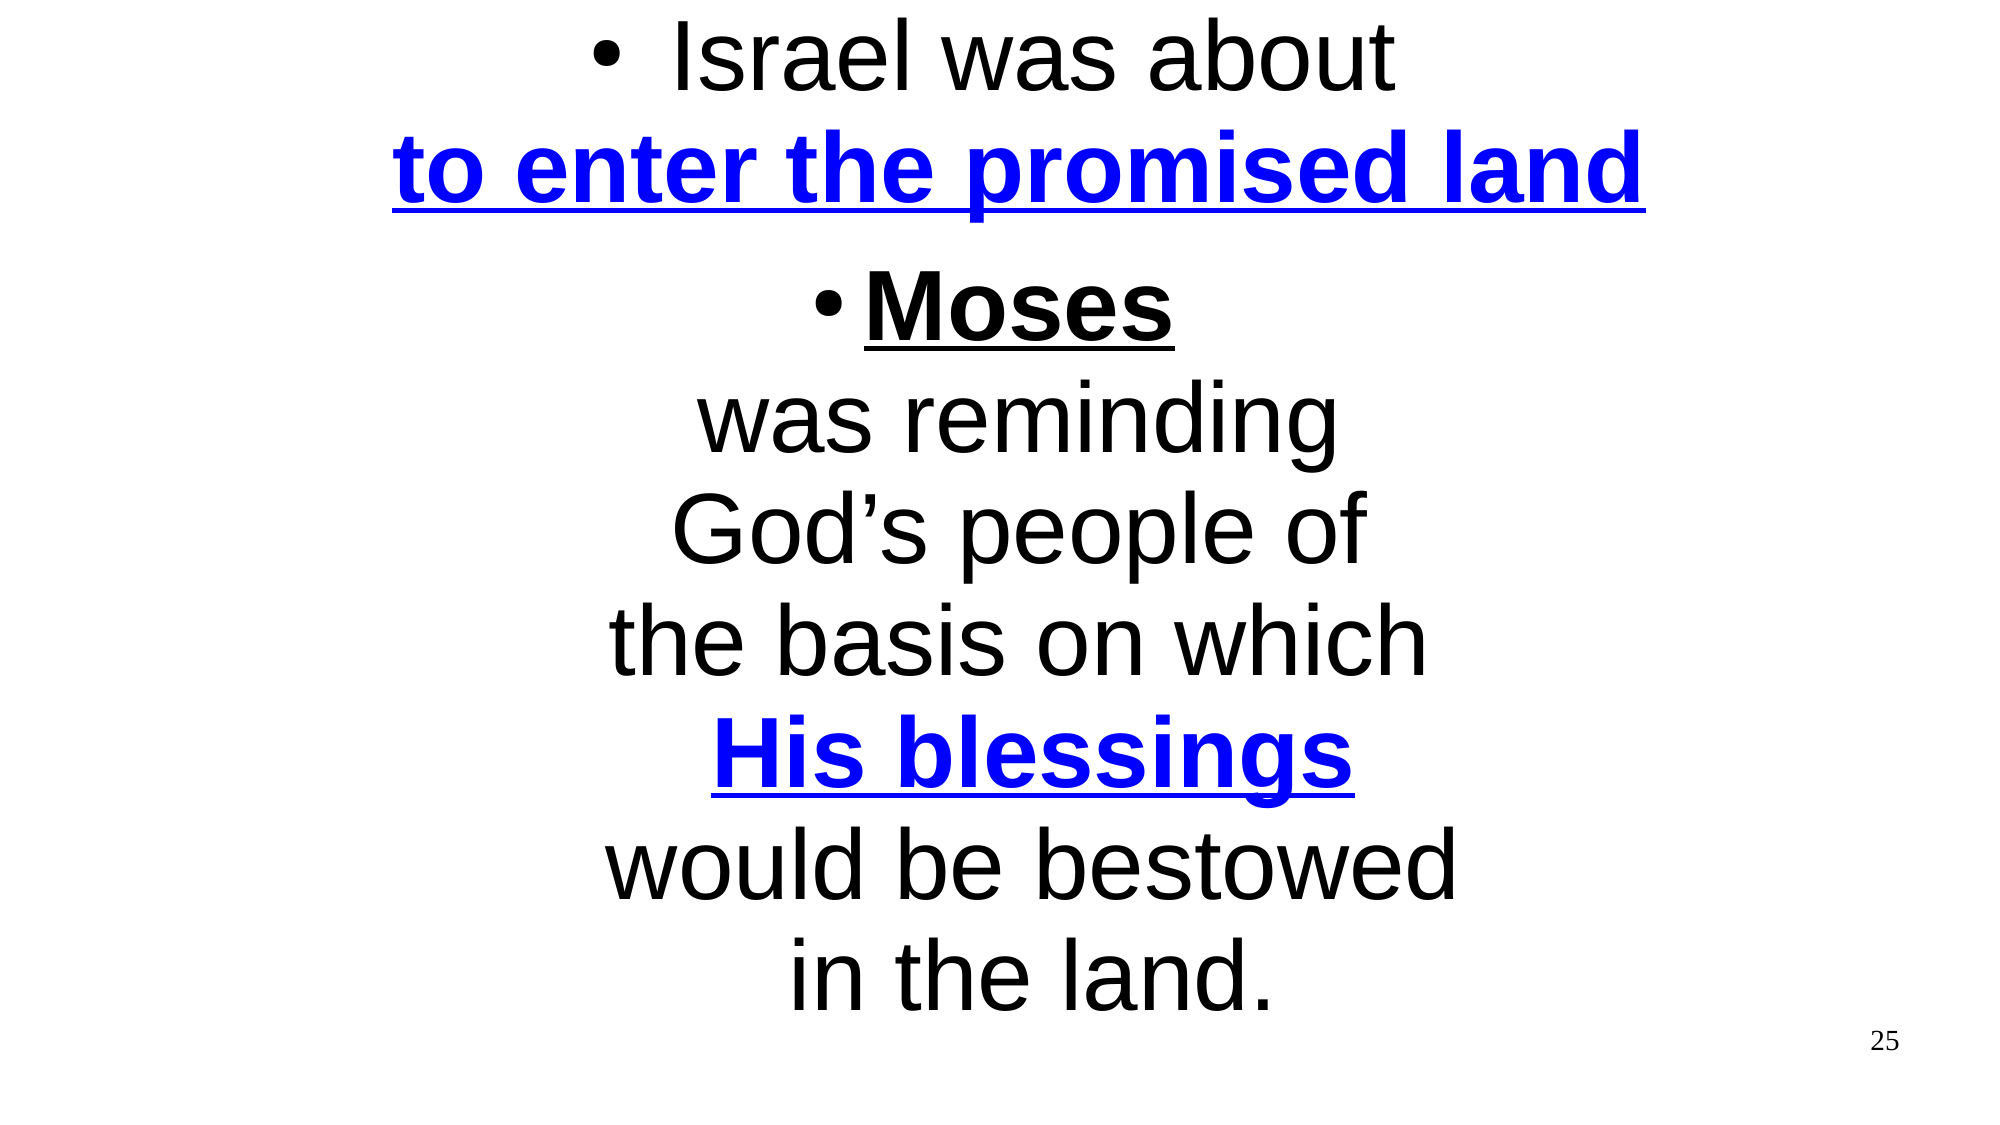

# Israel was about to enter the promised land
Moses
was reminding
God’s people of
the basis on which
His blessings
 would be bestowed
in the land.
25